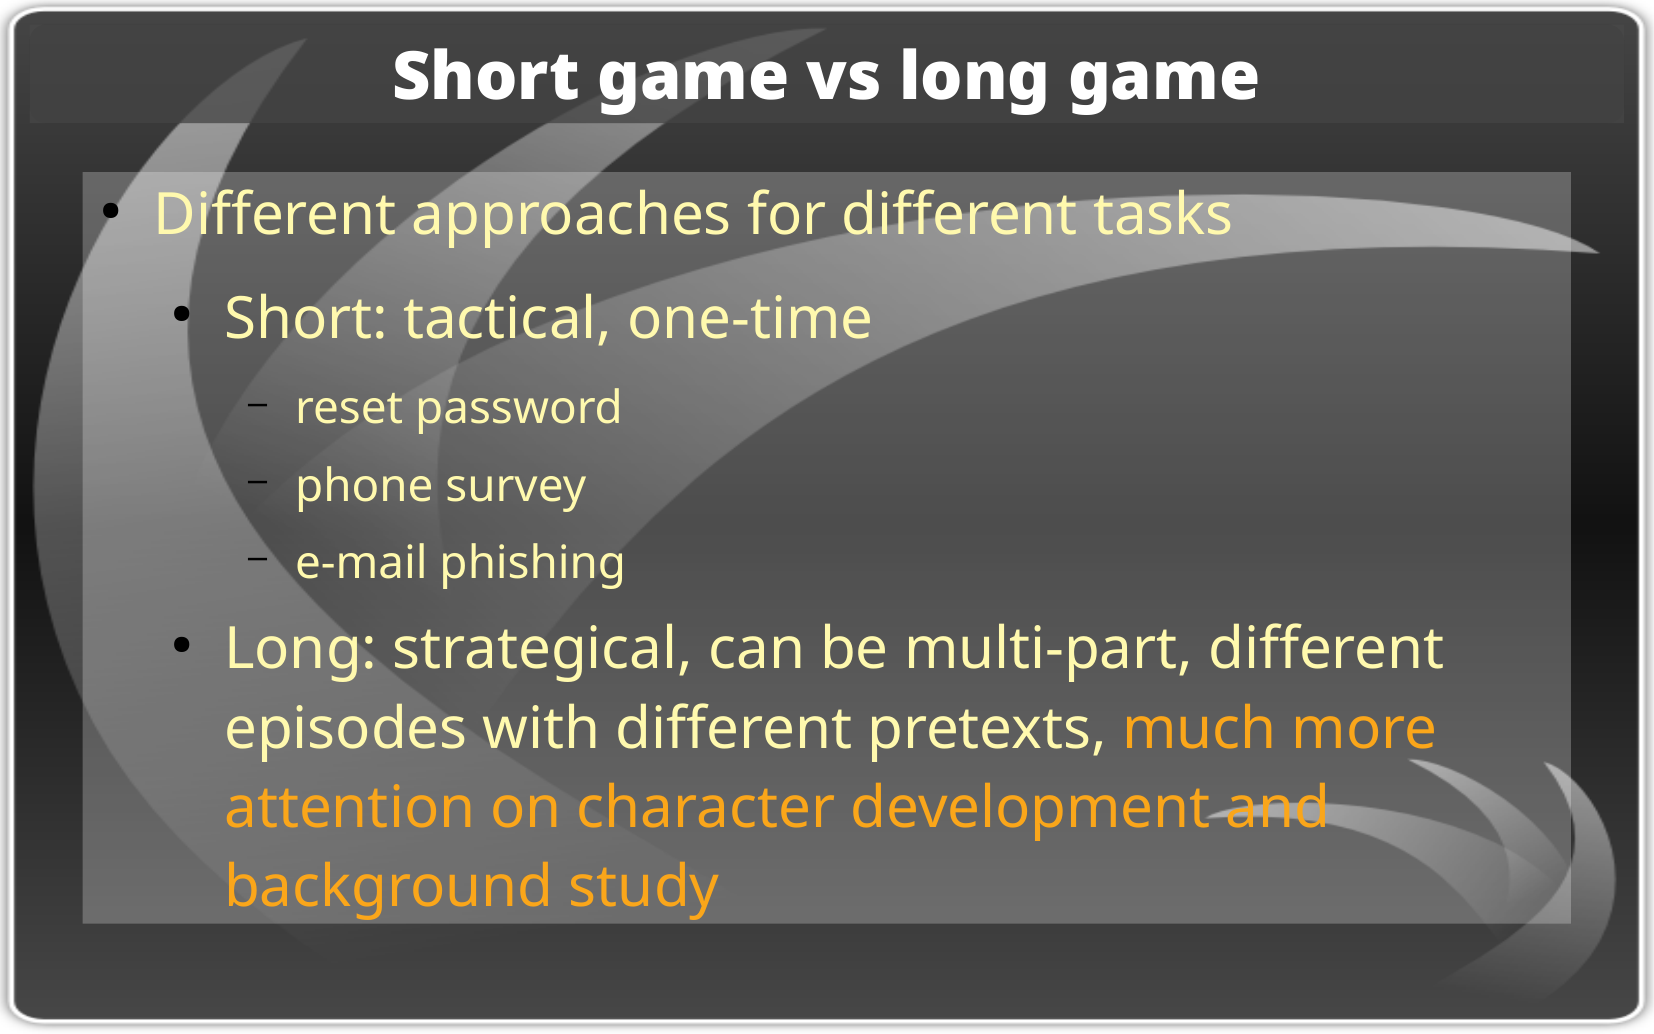

# Short game vs long game
Different approaches for different tasks
Short: tactical, one-time
reset password
phone survey
e-mail phishing
Long: strategical, can be multi-part, different episodes with different pretexts, much more attention on character development and background study